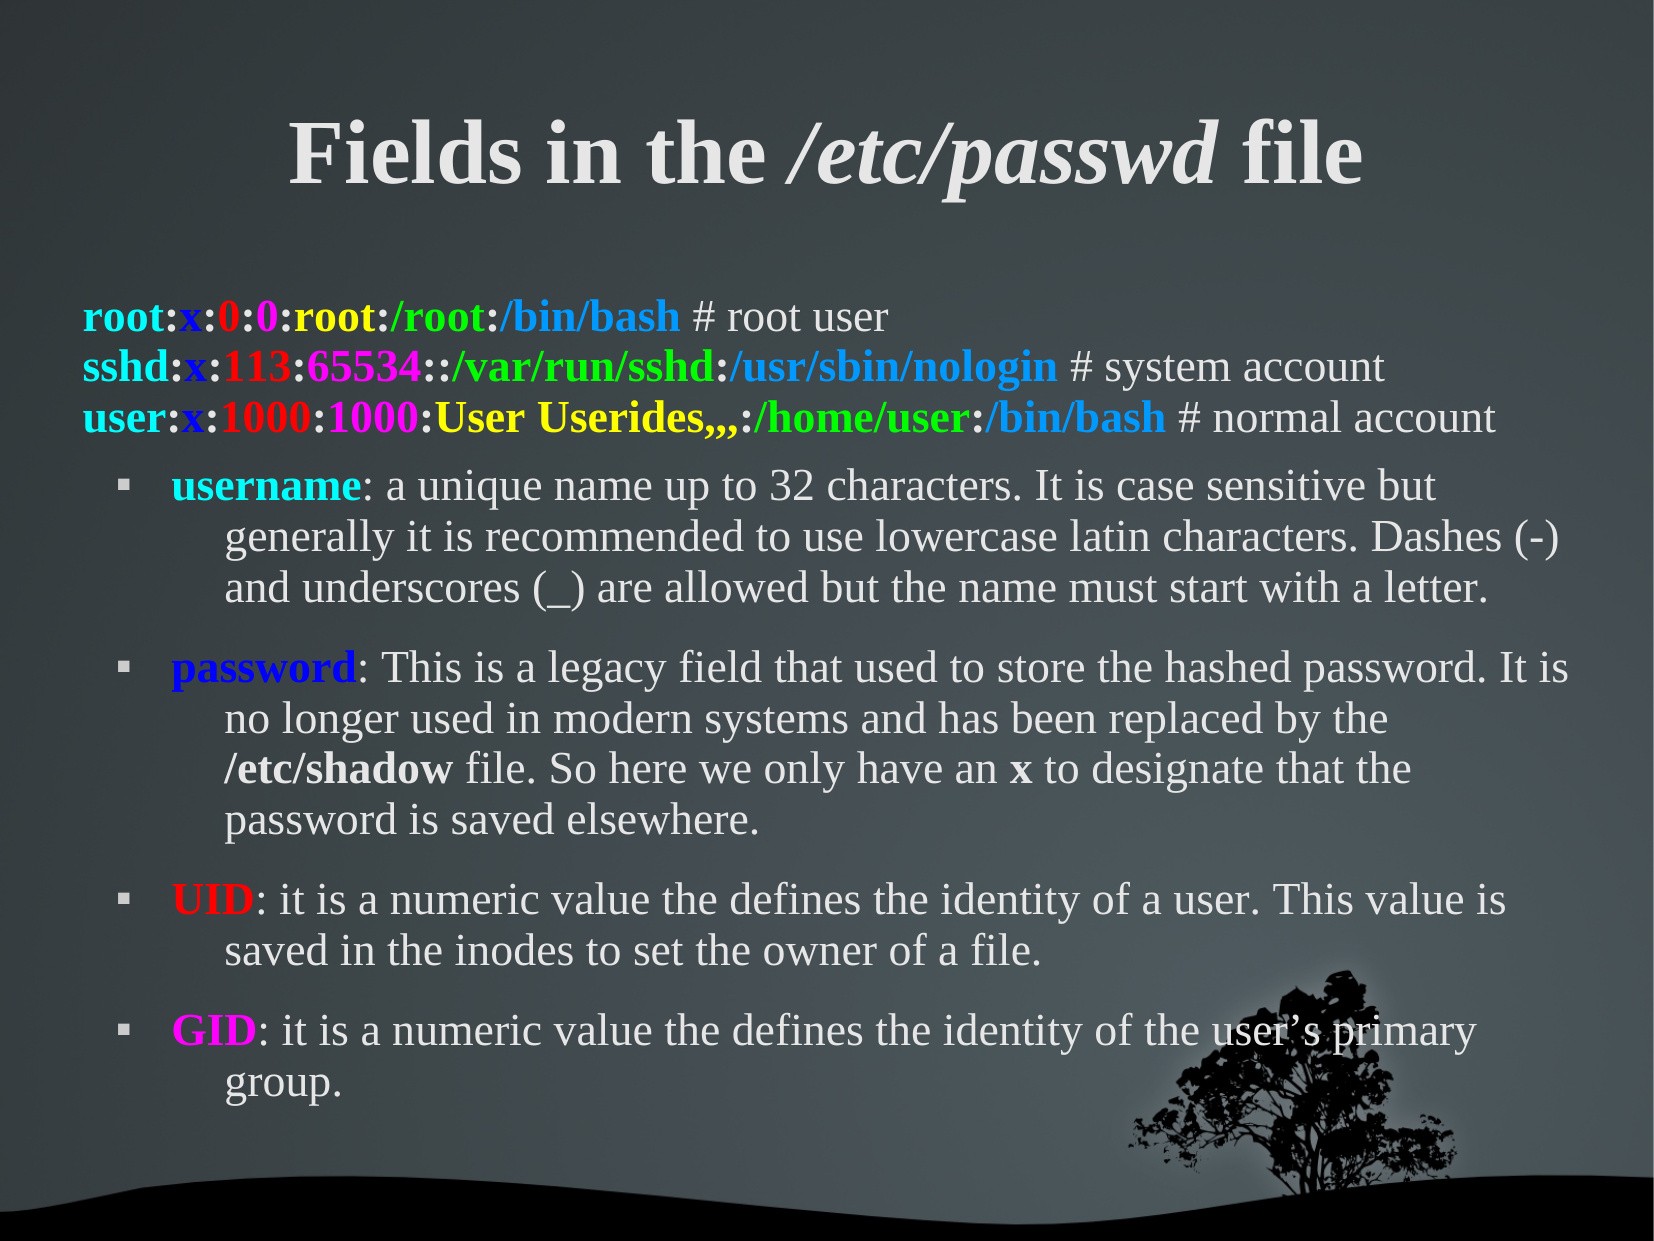

Fields in the /etc/passwd file
# root:x:0:0:root:/root:/bin/bash # root user
sshd:x:113:65534::/var/run/sshd:/usr/sbin/nologin # system account
user:x:1000:1000:User Userides,,,:/home/user:/bin/bash # normal account
username: a unique name up to 32 characters. It is case sensitive but generally it is recommended to use lowercase latin characters. Dashes (-) and underscores (_) are allowed but the name must start with a letter.
password: This is a legacy field that used to store the hashed password. It is no longer used in modern systems and has been replaced by the /etc/shadow file. So here we only have an x to designate that the password is saved elsewhere.
UID: it is a numeric value the defines the identity of a user. This value is saved in the inodes to set the owner of a file.
GID: it is a numeric value the defines the identity of the user’s primary group.